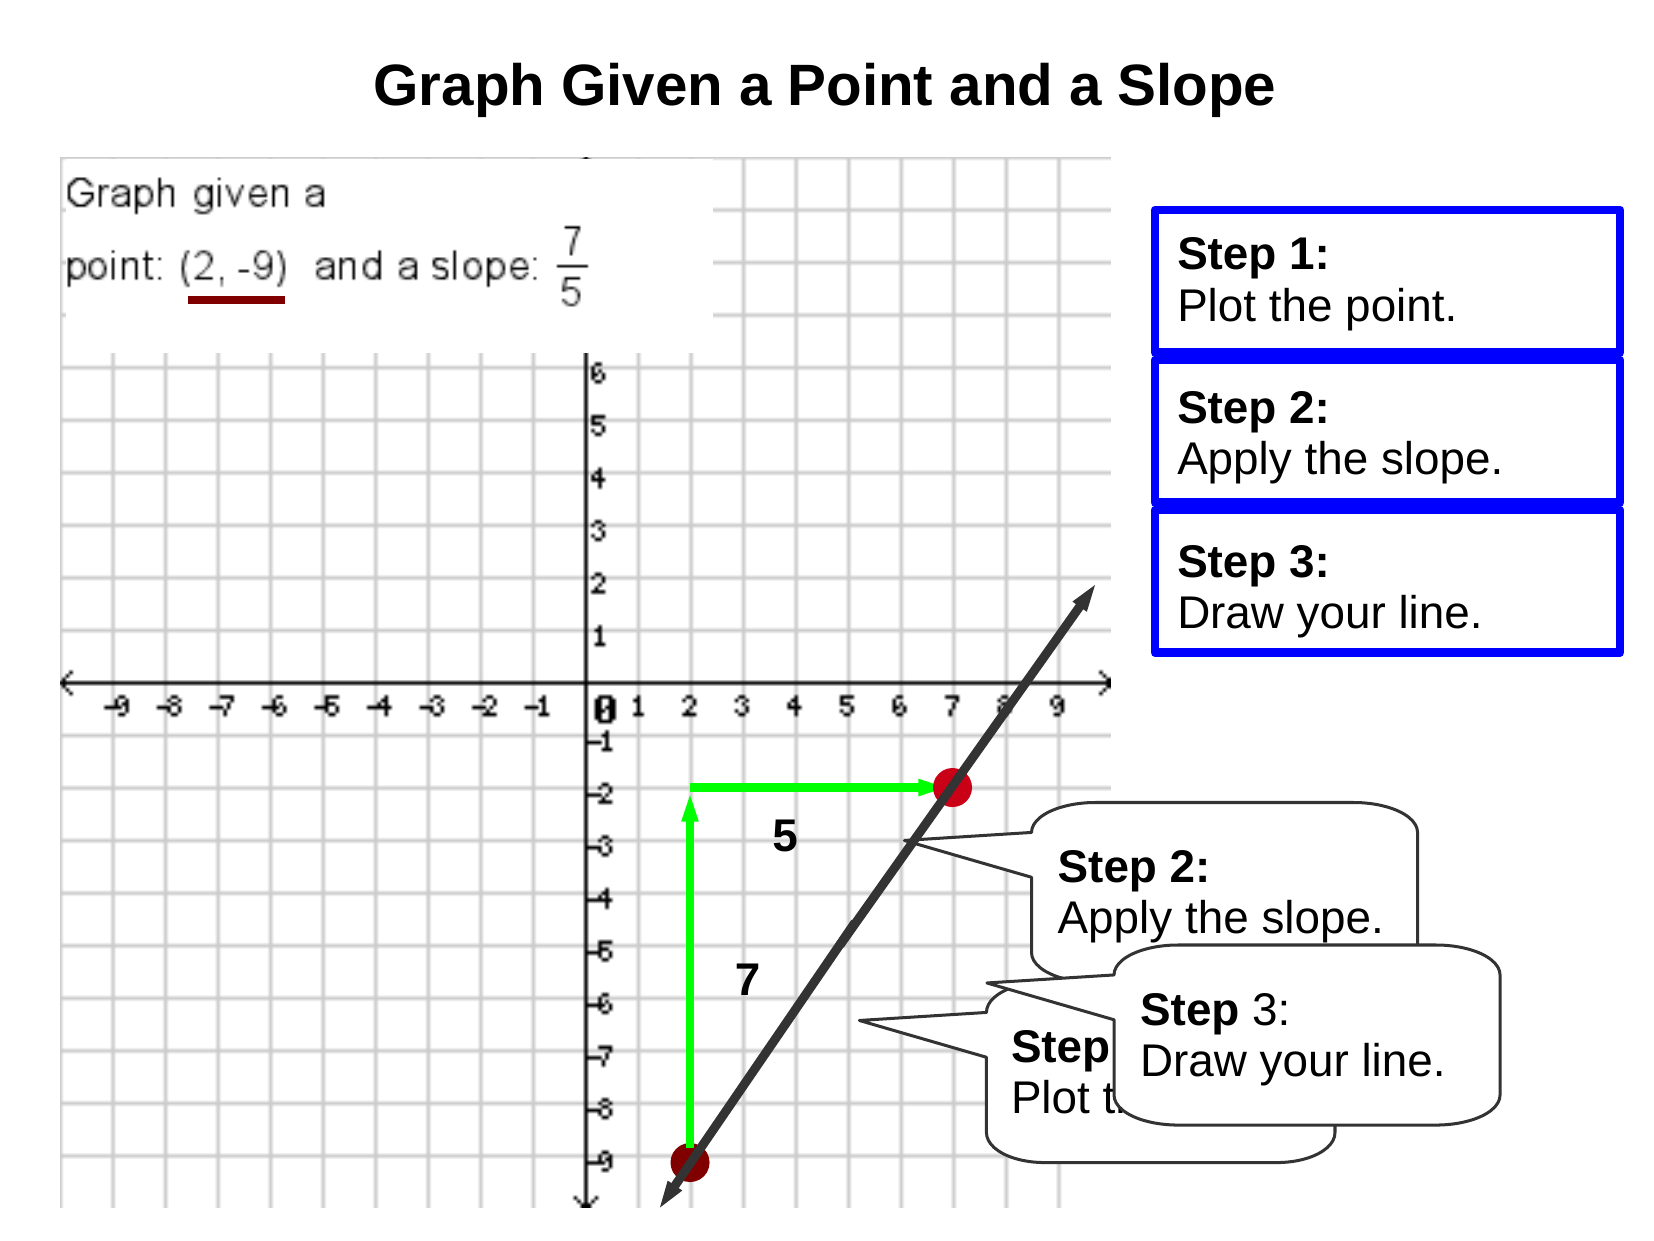

Graph Given a Point and a Slope
Step 1:
Plot the point.
Step 2:
Apply the slope.
Step 3:
Draw your line.
5
Step 2:
Apply the slope.
Step 3:
Draw your line.
7
Step 1:
Plot the point.